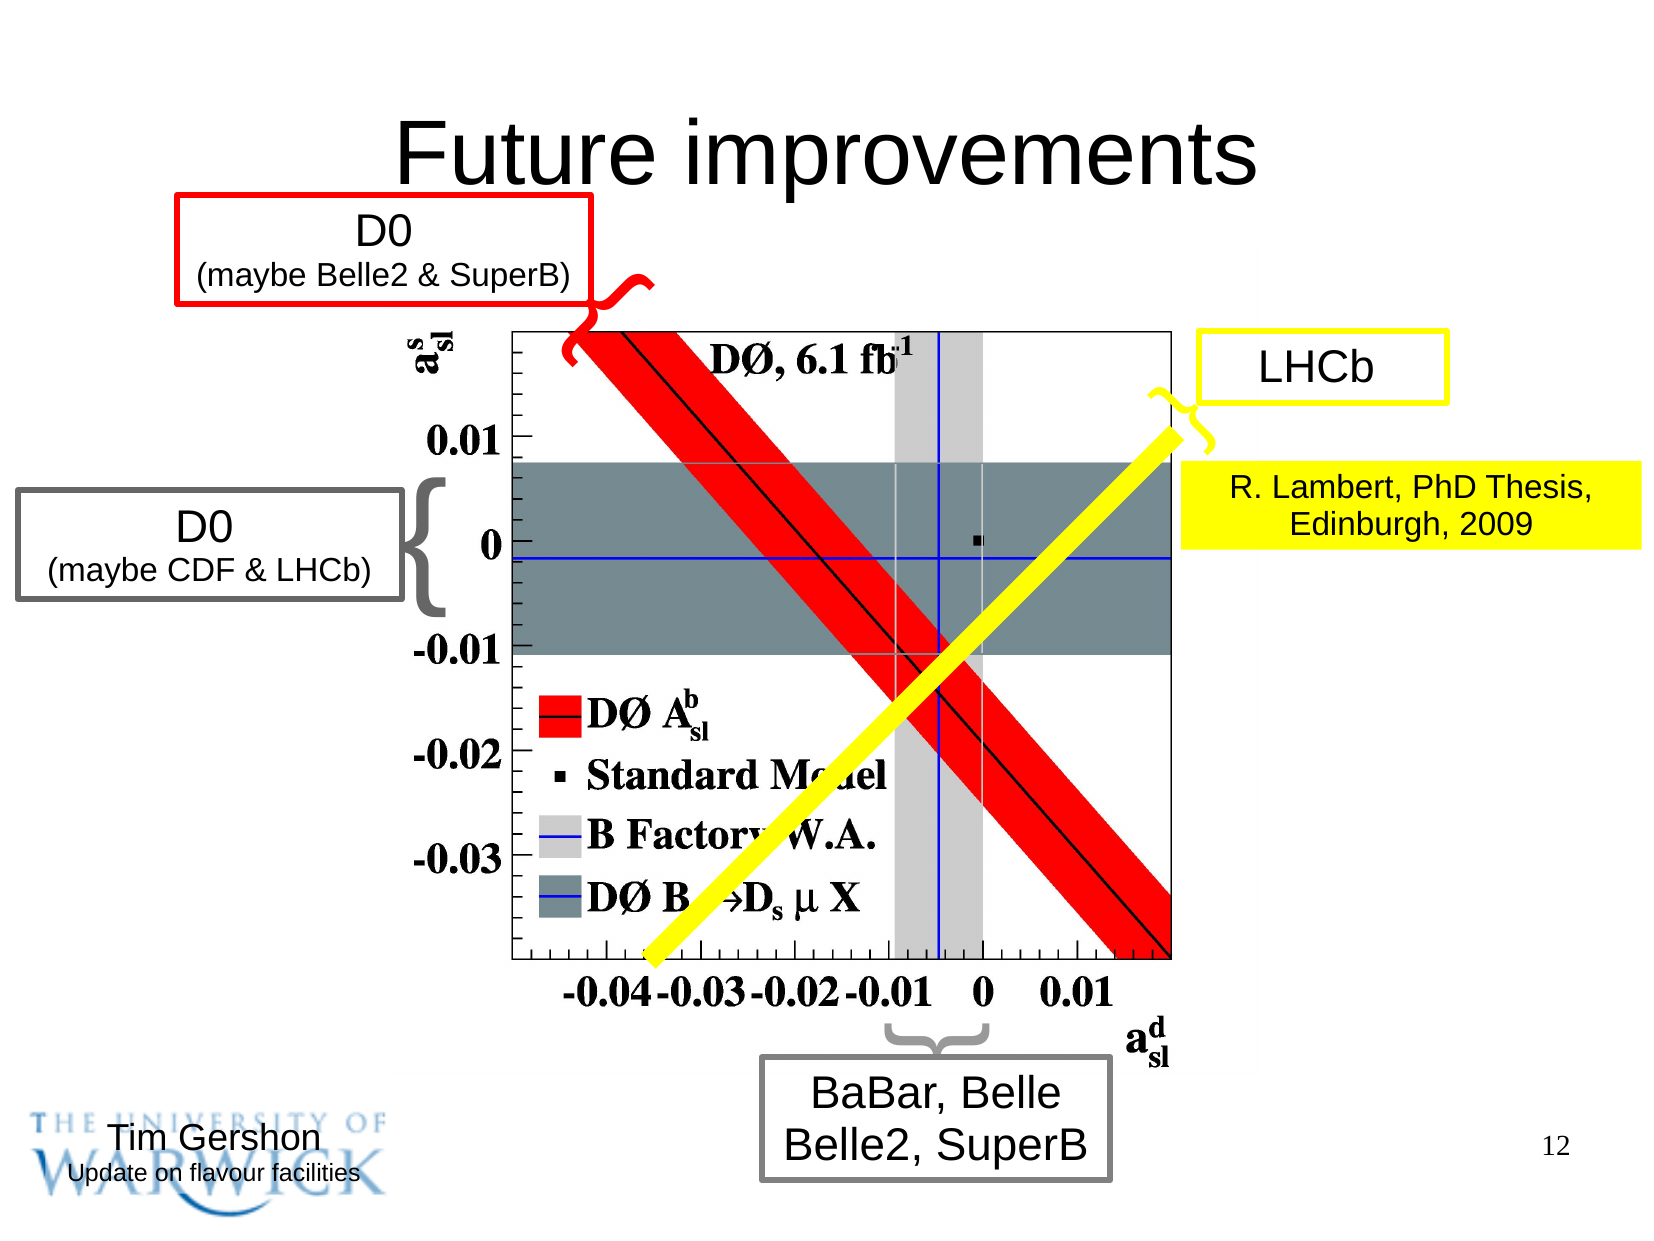

# Future improvements
D0
(maybe Belle2 & SuperB)
{
LHCb
{
{
R. Lambert, PhD Thesis, Edinburgh, 2009
D0
(maybe CDF & LHCb)
{
BaBar, Belle
Belle2, SuperB
Tim Gershon
Update on flavour facilities
12